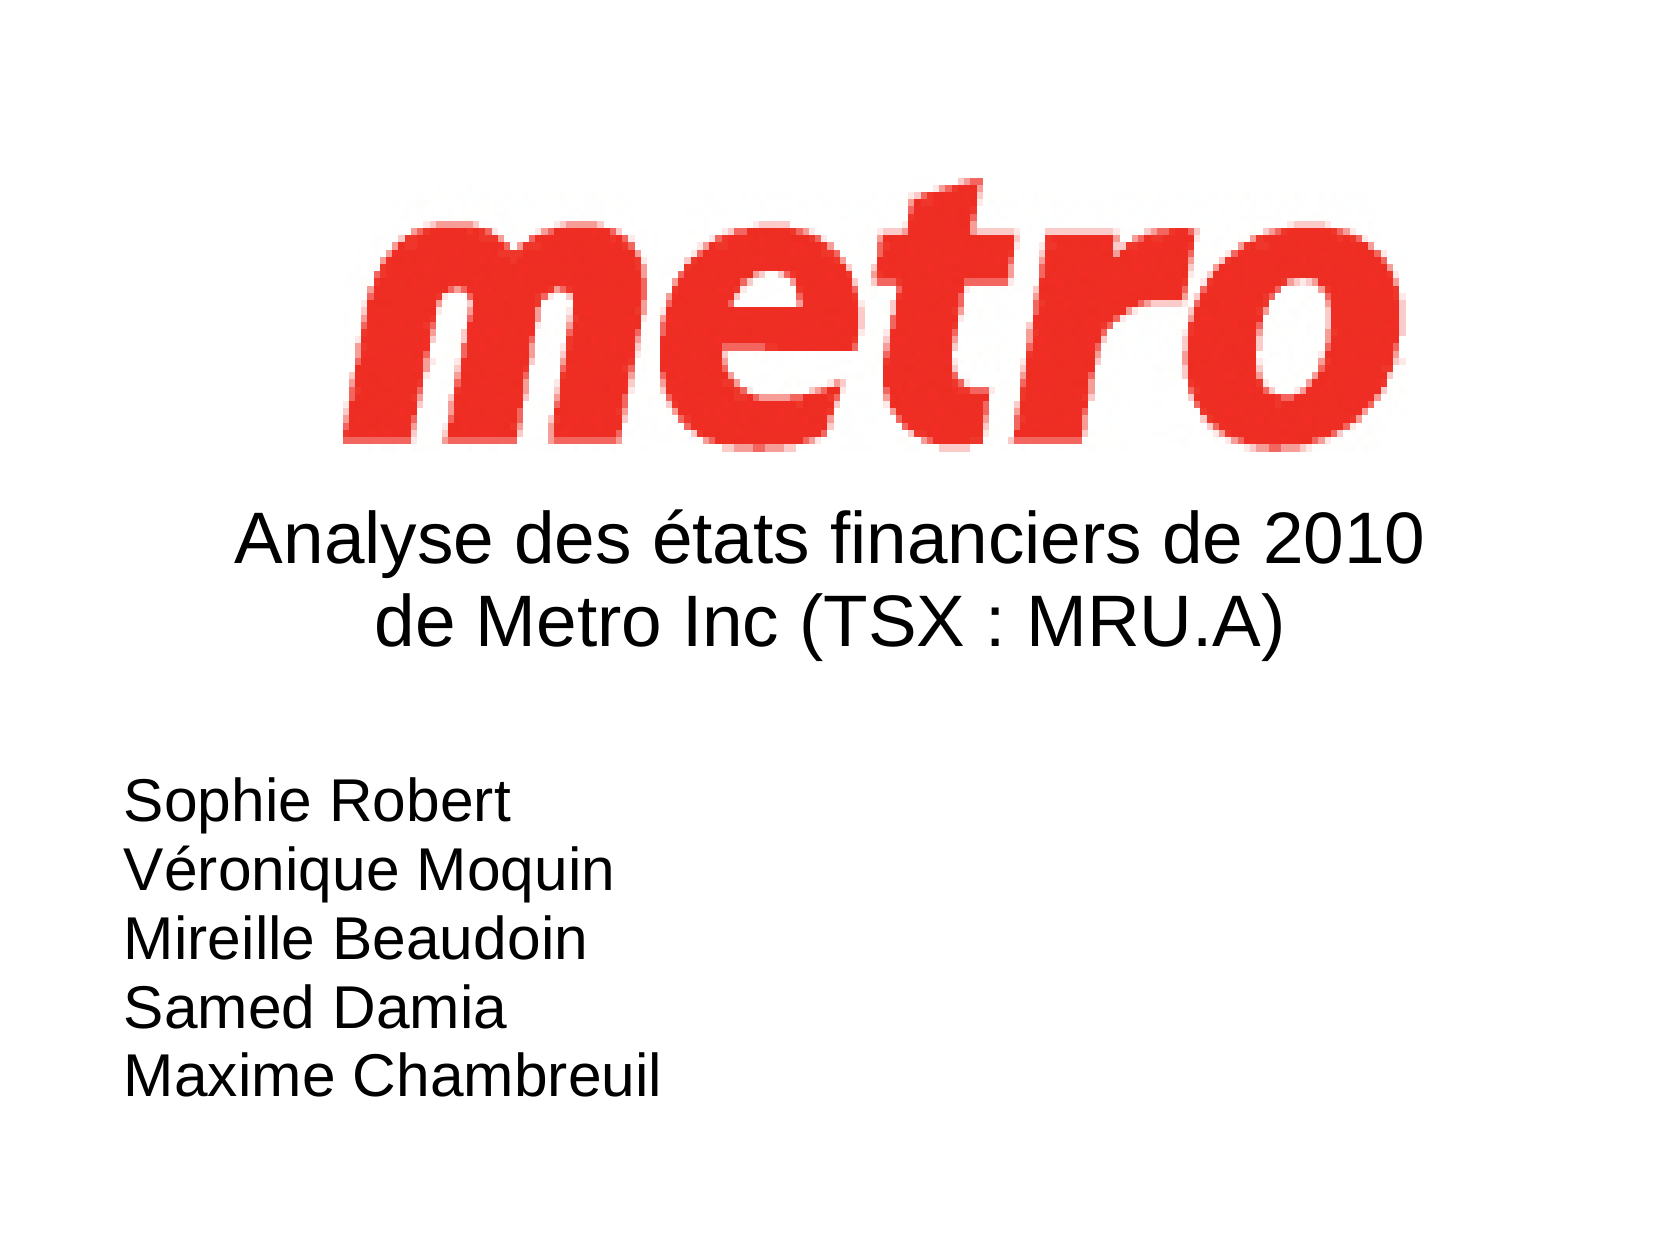

# Analyse des états financiers de 2010 de Metro Inc (TSX : MRU.A)
Sophie Robert
Véronique Moquin
Mireille Beaudoin
Samed Damia
Maxime Chambreuil